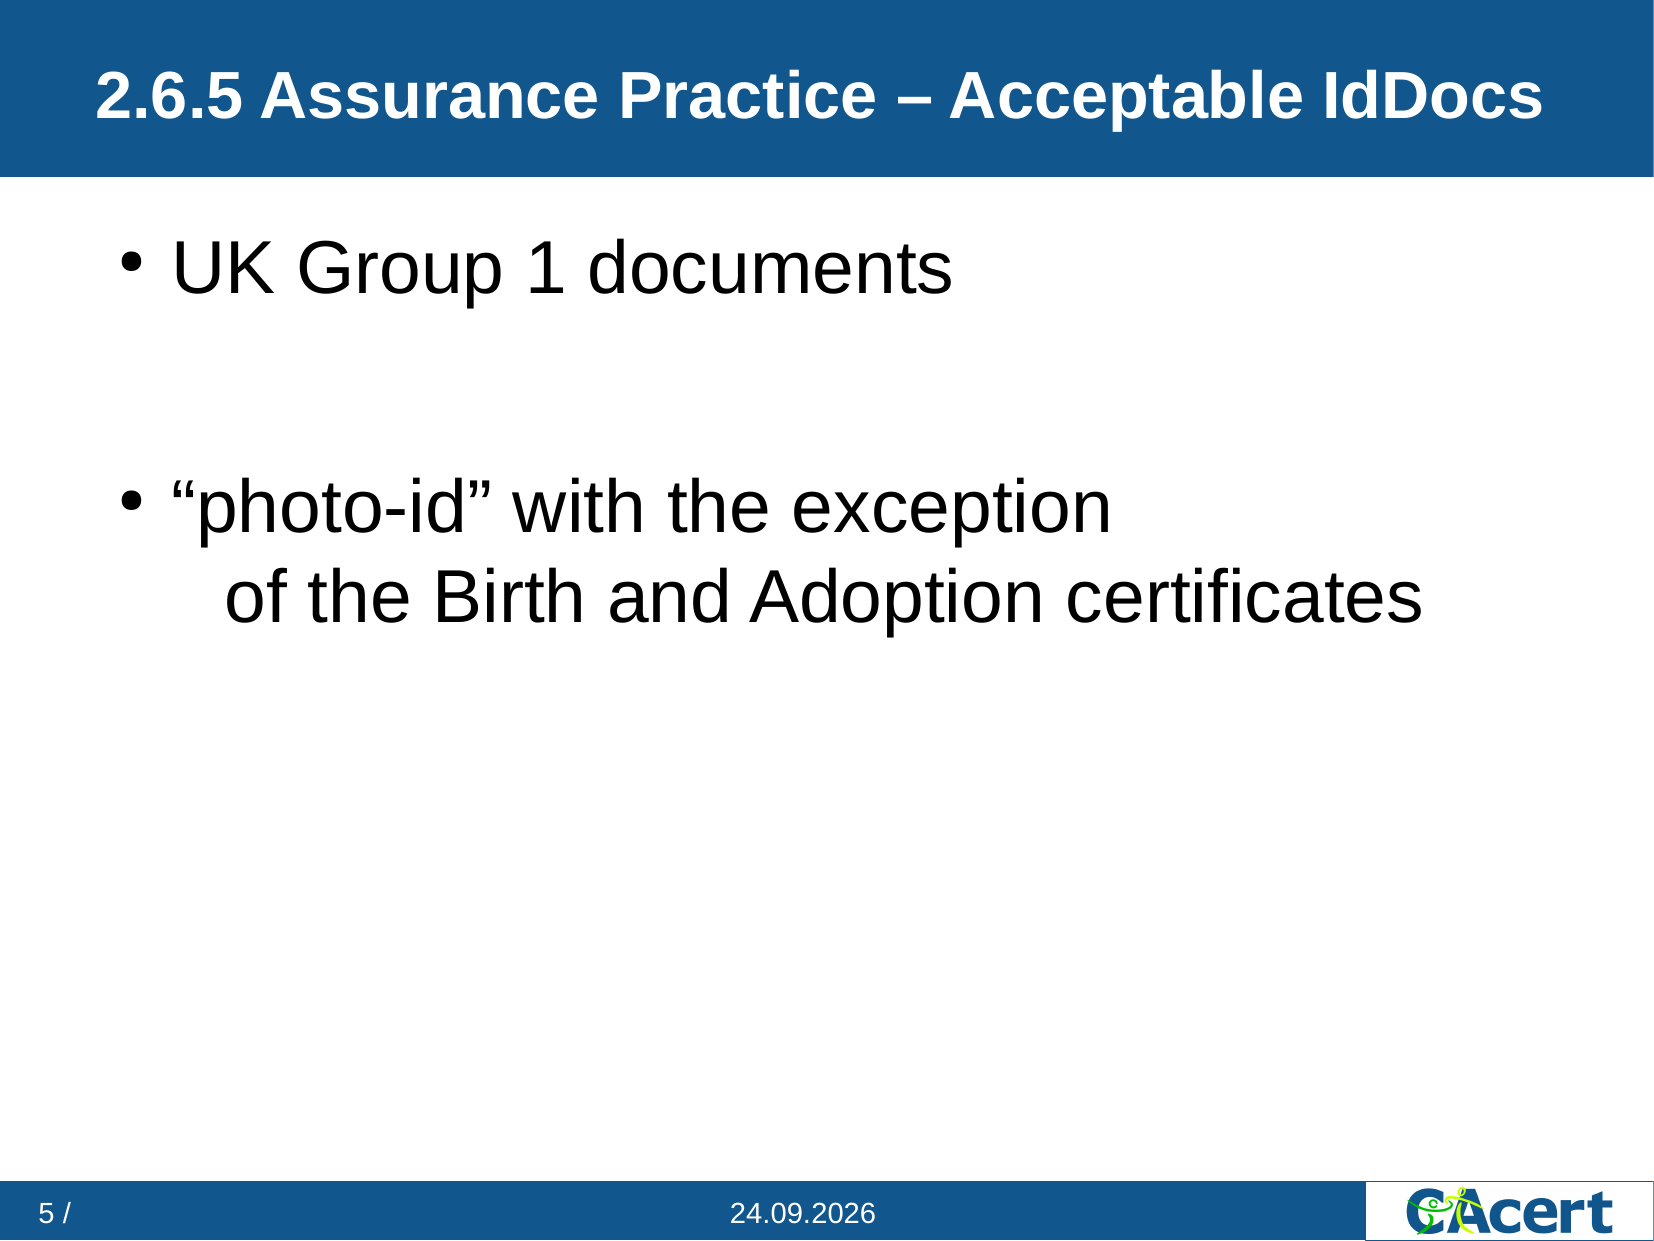

# 2.6.5 Assurance Practice – Acceptable IdDocs
UK Group 1 documents
“photo-id” with the exception
of the Birth and Adoption certificates